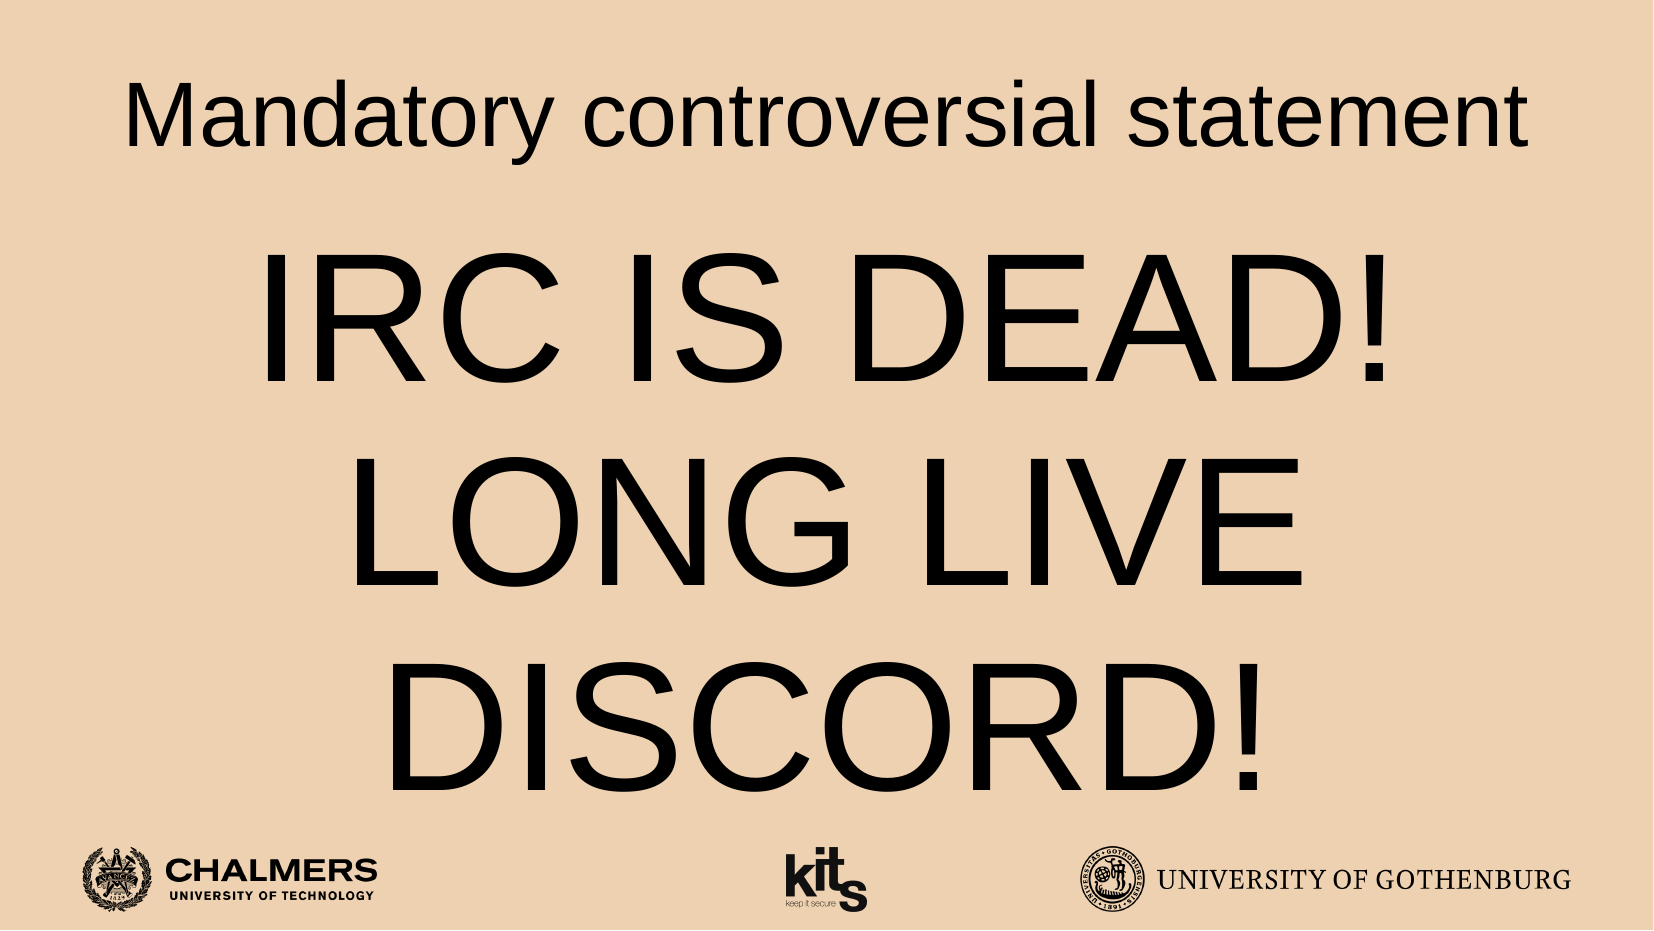

# Mandatory controversial statement
IRC IS DEAD!
LONG LIVE
DISCORD!